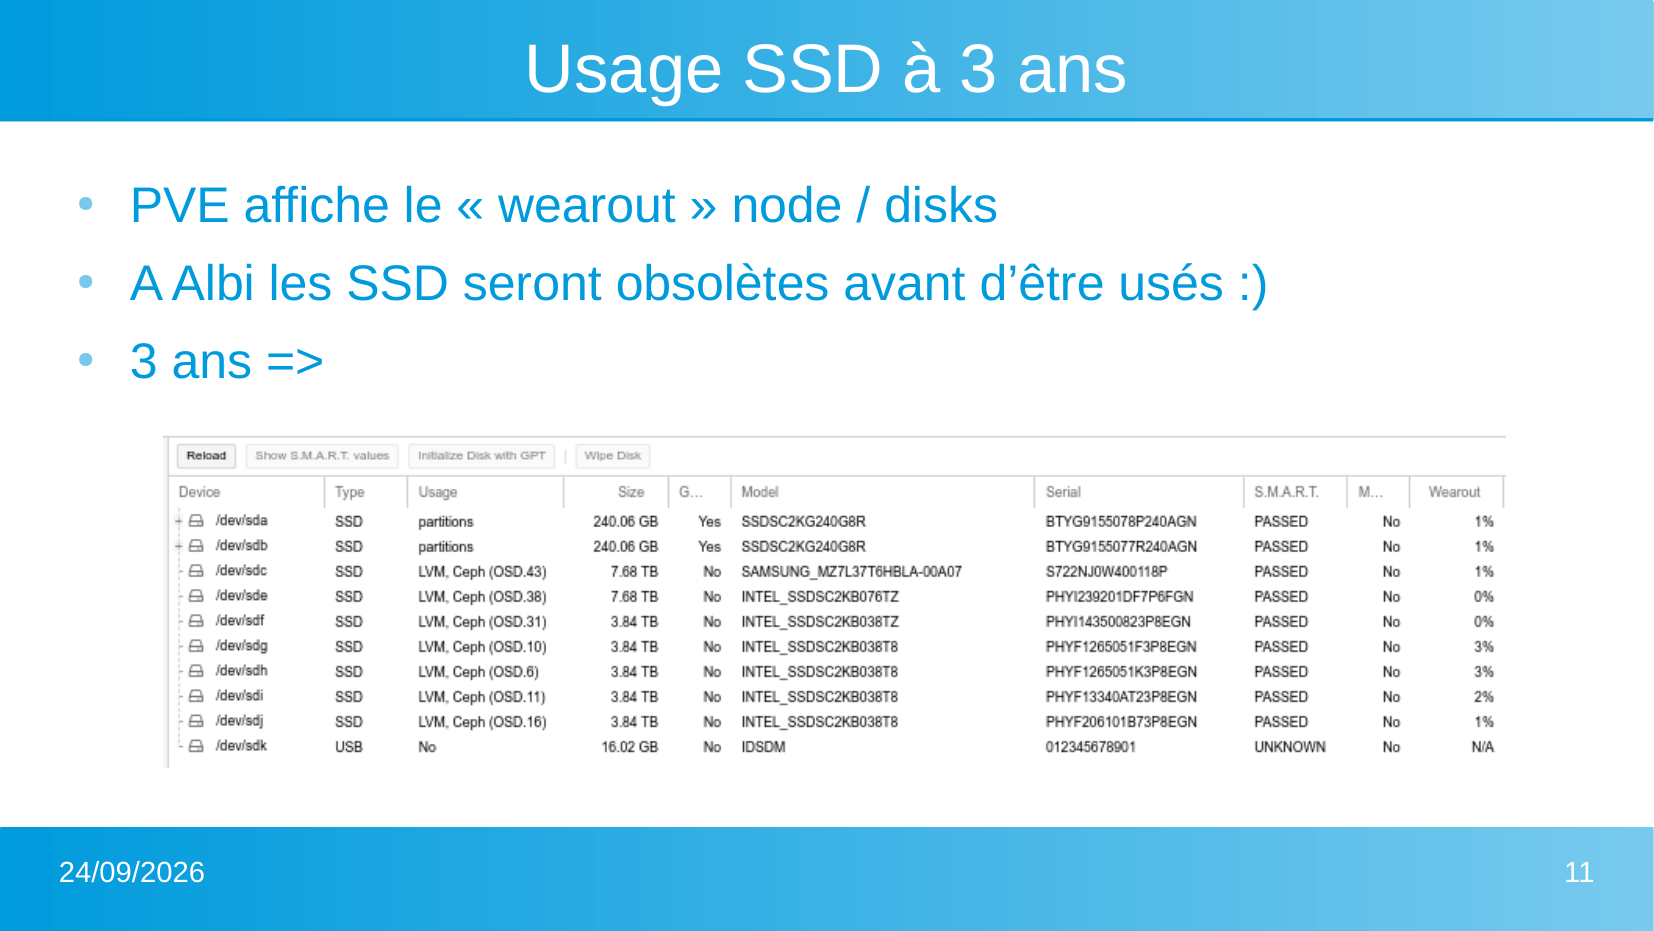

# Usage SSD à 3 ans
PVE affiche le « wearout » node / disks
A Albi les SSD seront obsolètes avant d’être usés :)
3 ans =>
11